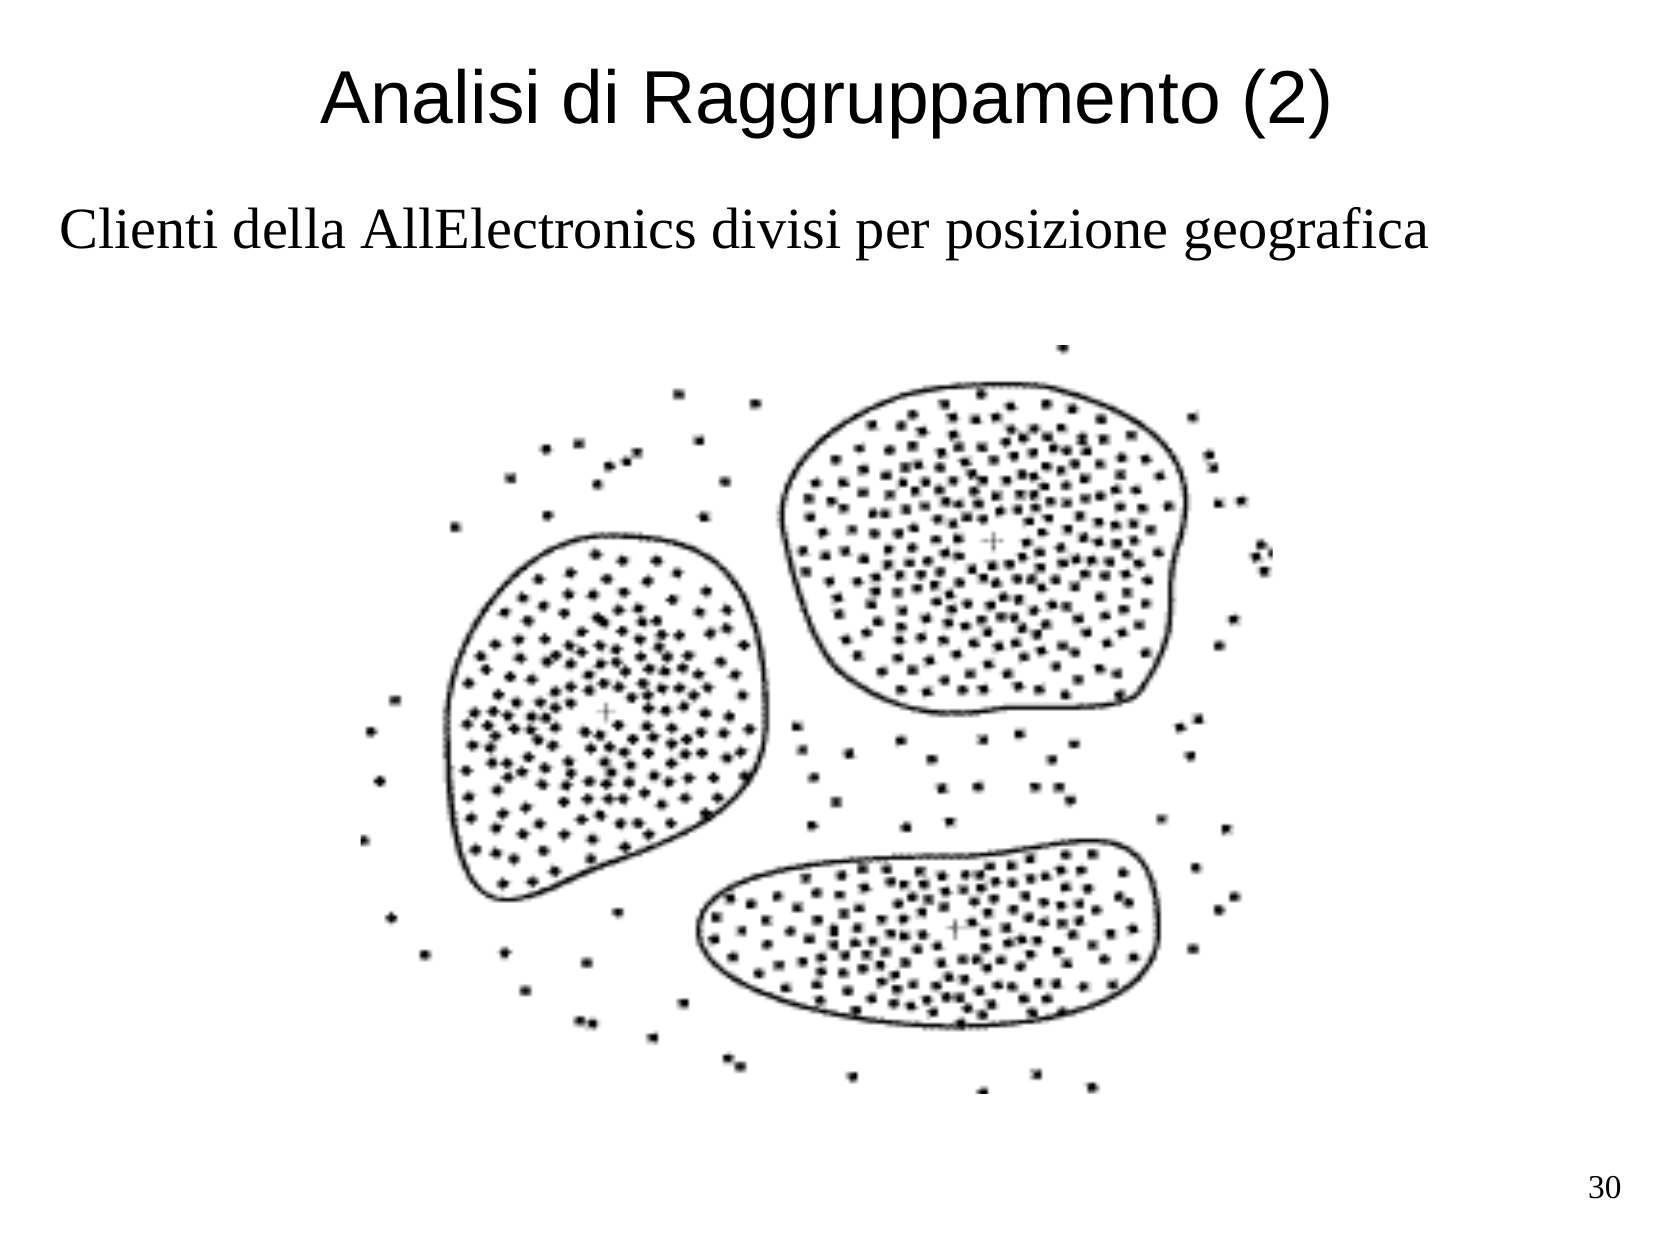

# Analisi di Raggruppamento (2)
Clienti della AllElectronics divisi per posizione geografica